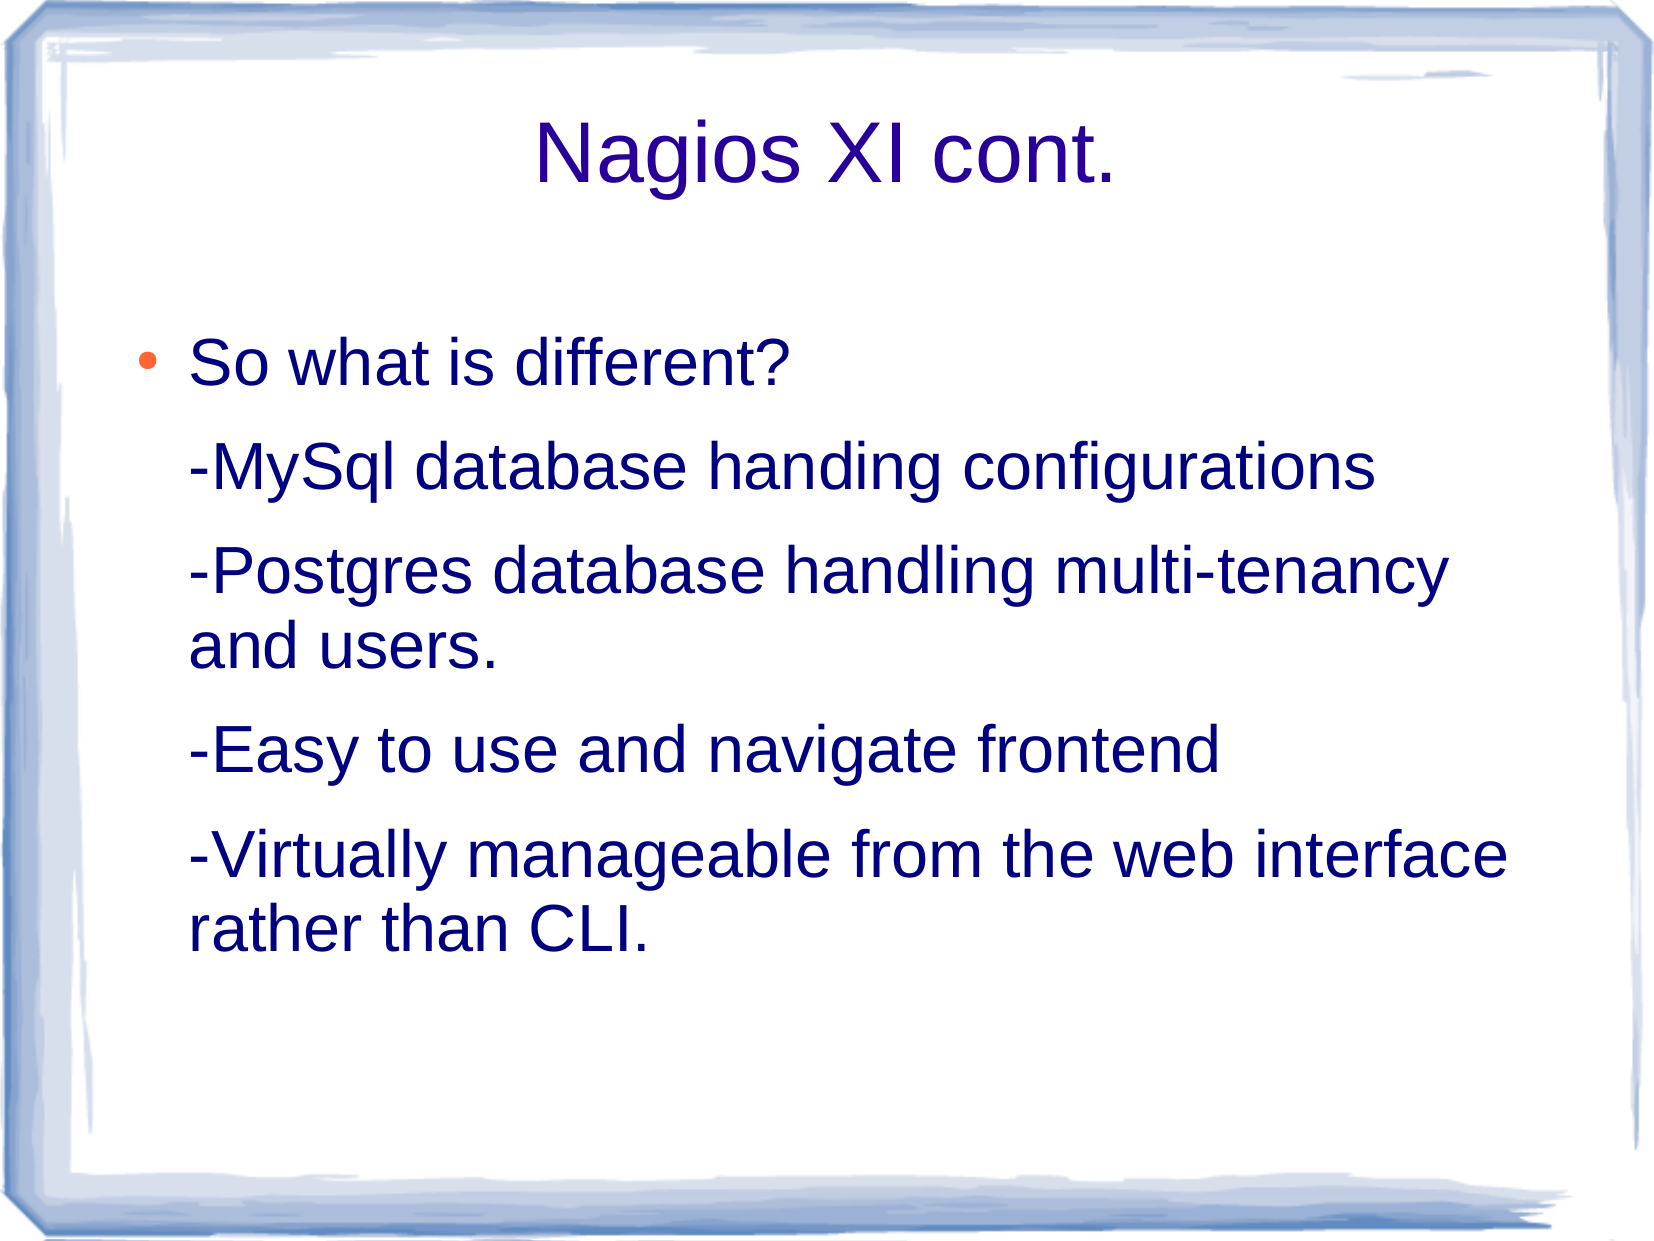

# Nagios XI cont.
So what is different?
-MySql database handing configurations
-Postgres database handling multi-tenancy and users.
-Easy to use and navigate frontend
-Virtually manageable from the web interface rather than CLI.